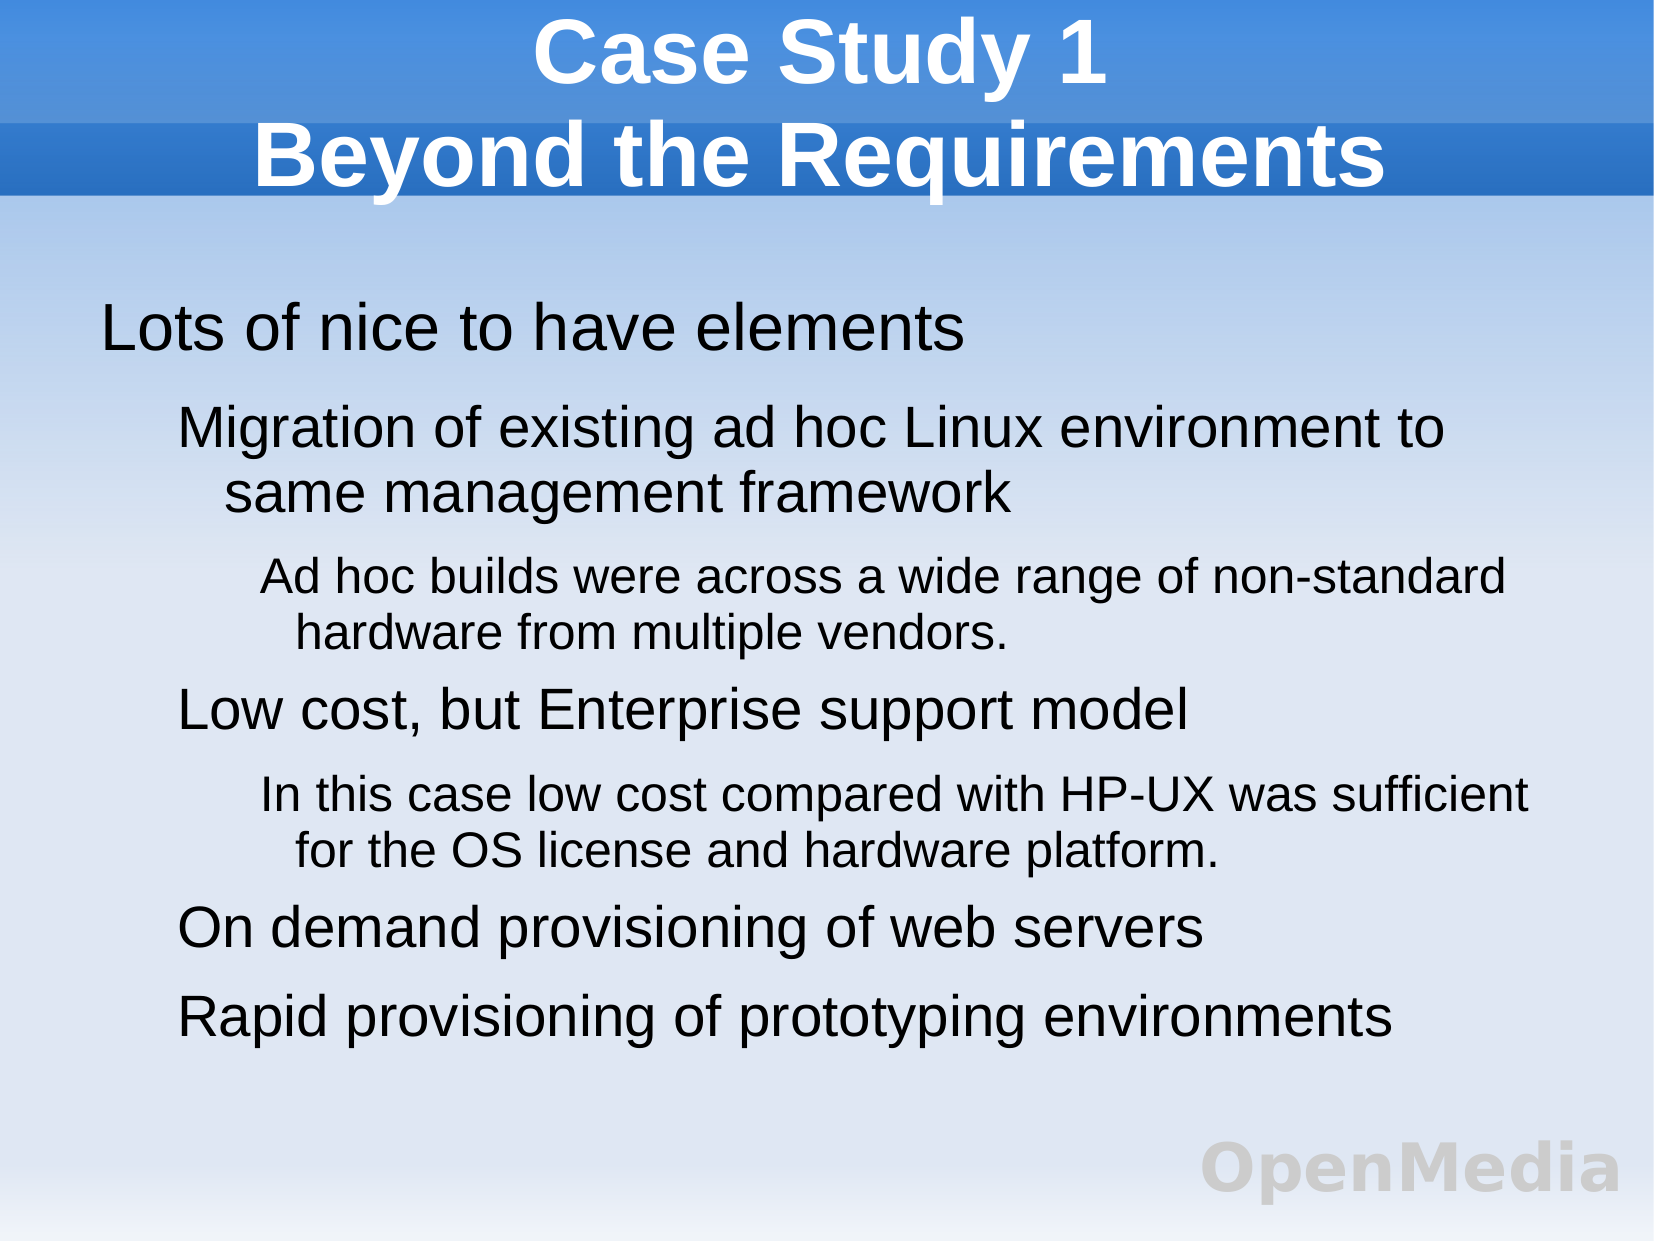

# Case Study 1 Beyond the Requirements
Lots of nice to have elements
Migration of existing ad hoc Linux environment to same management framework
Ad hoc builds were across a wide range of non-standard hardware from multiple vendors.
Low cost, but Enterprise support model
In this case low cost compared with HP-UX was sufficient for the OS license and hardware platform.
On demand provisioning of web servers
Rapid provisioning of prototyping environments
24